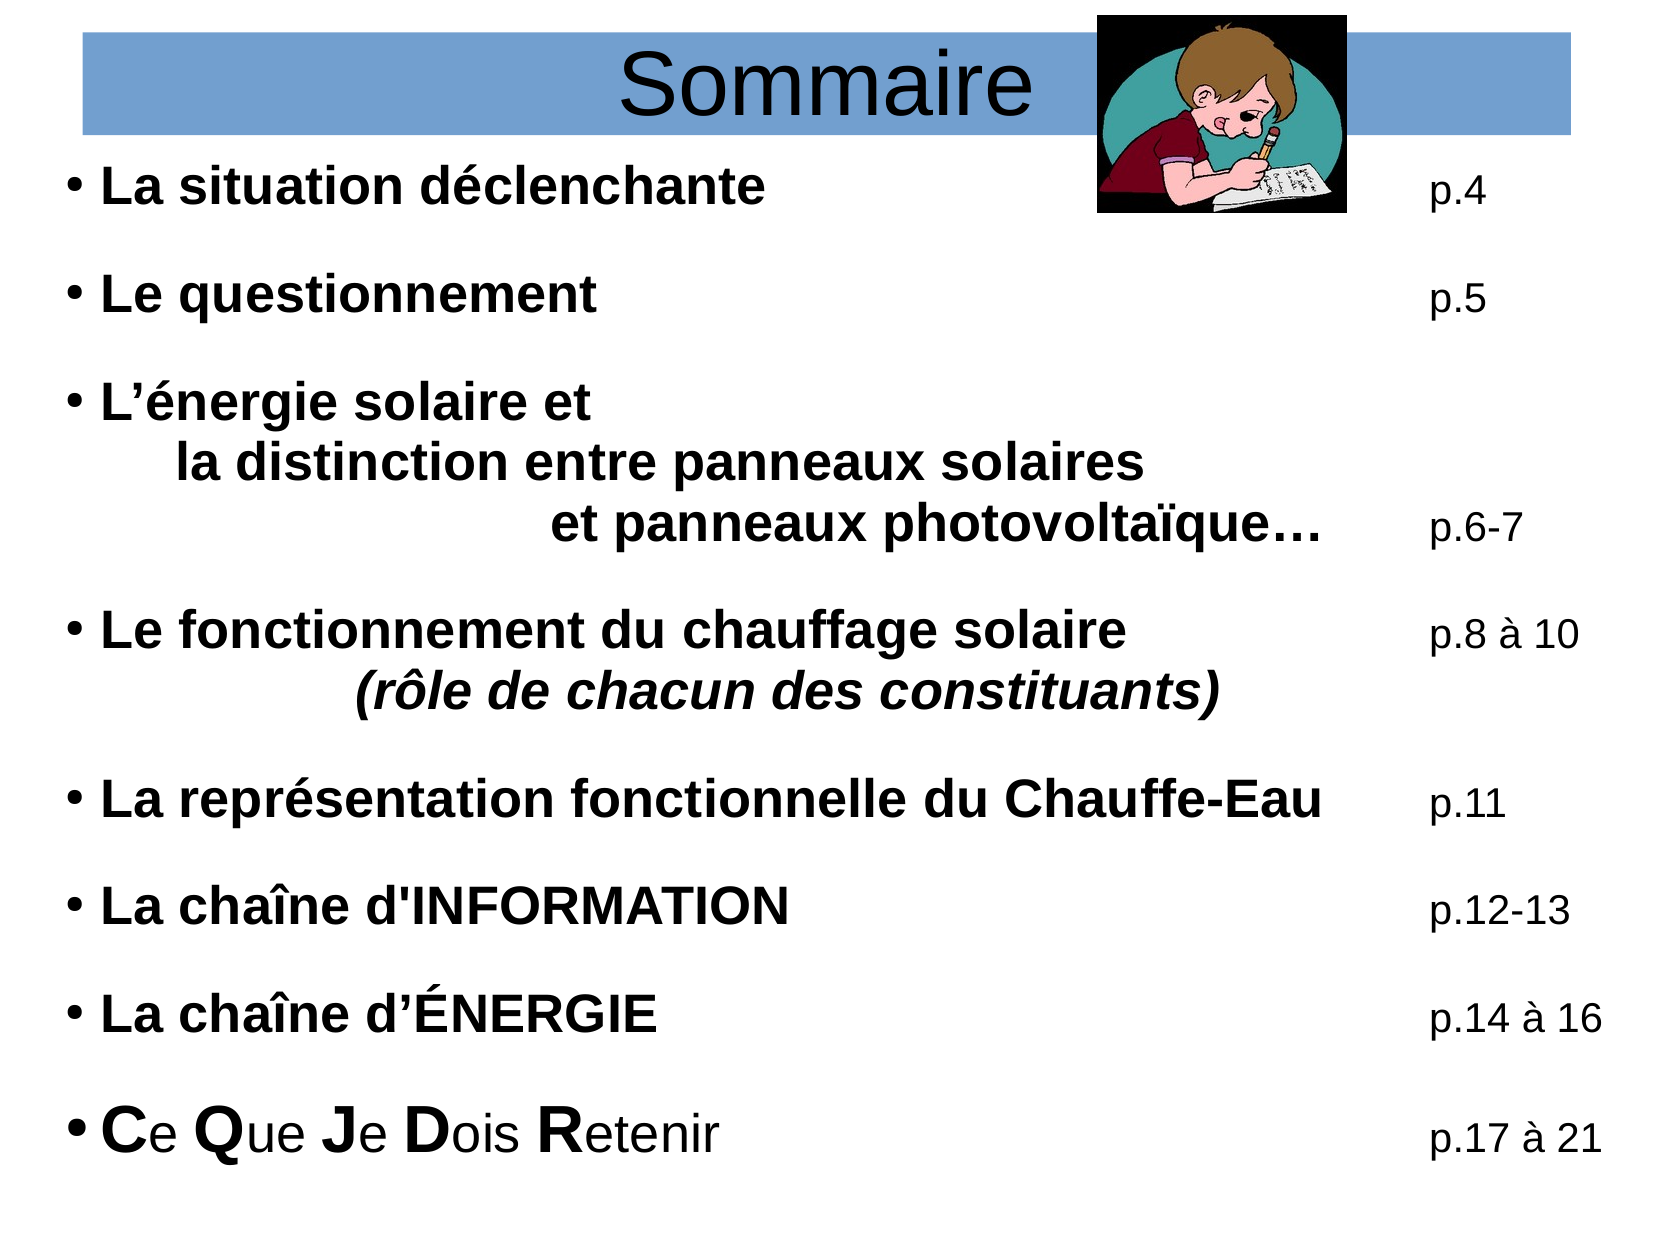

# Sommaire
La situation déclenchante									p.4
Le questionnement												p.5
L’énergie solaire et
 la distinction entre panneaux solaires
 et panneaux photovoltaïque…		p.6-7
Le fonctionnement du chauffage solaire					p.8 à 10
 (rôle de chacun des constituants)
La représentation fonctionnelle du Chauffe-Eau		p.11
La chaîne d'INFORMATION									p.12-13
La chaîne d’ÉNERGIE											p.14 à 16
Ce Que Je Dois Retenir										p.17 à 21